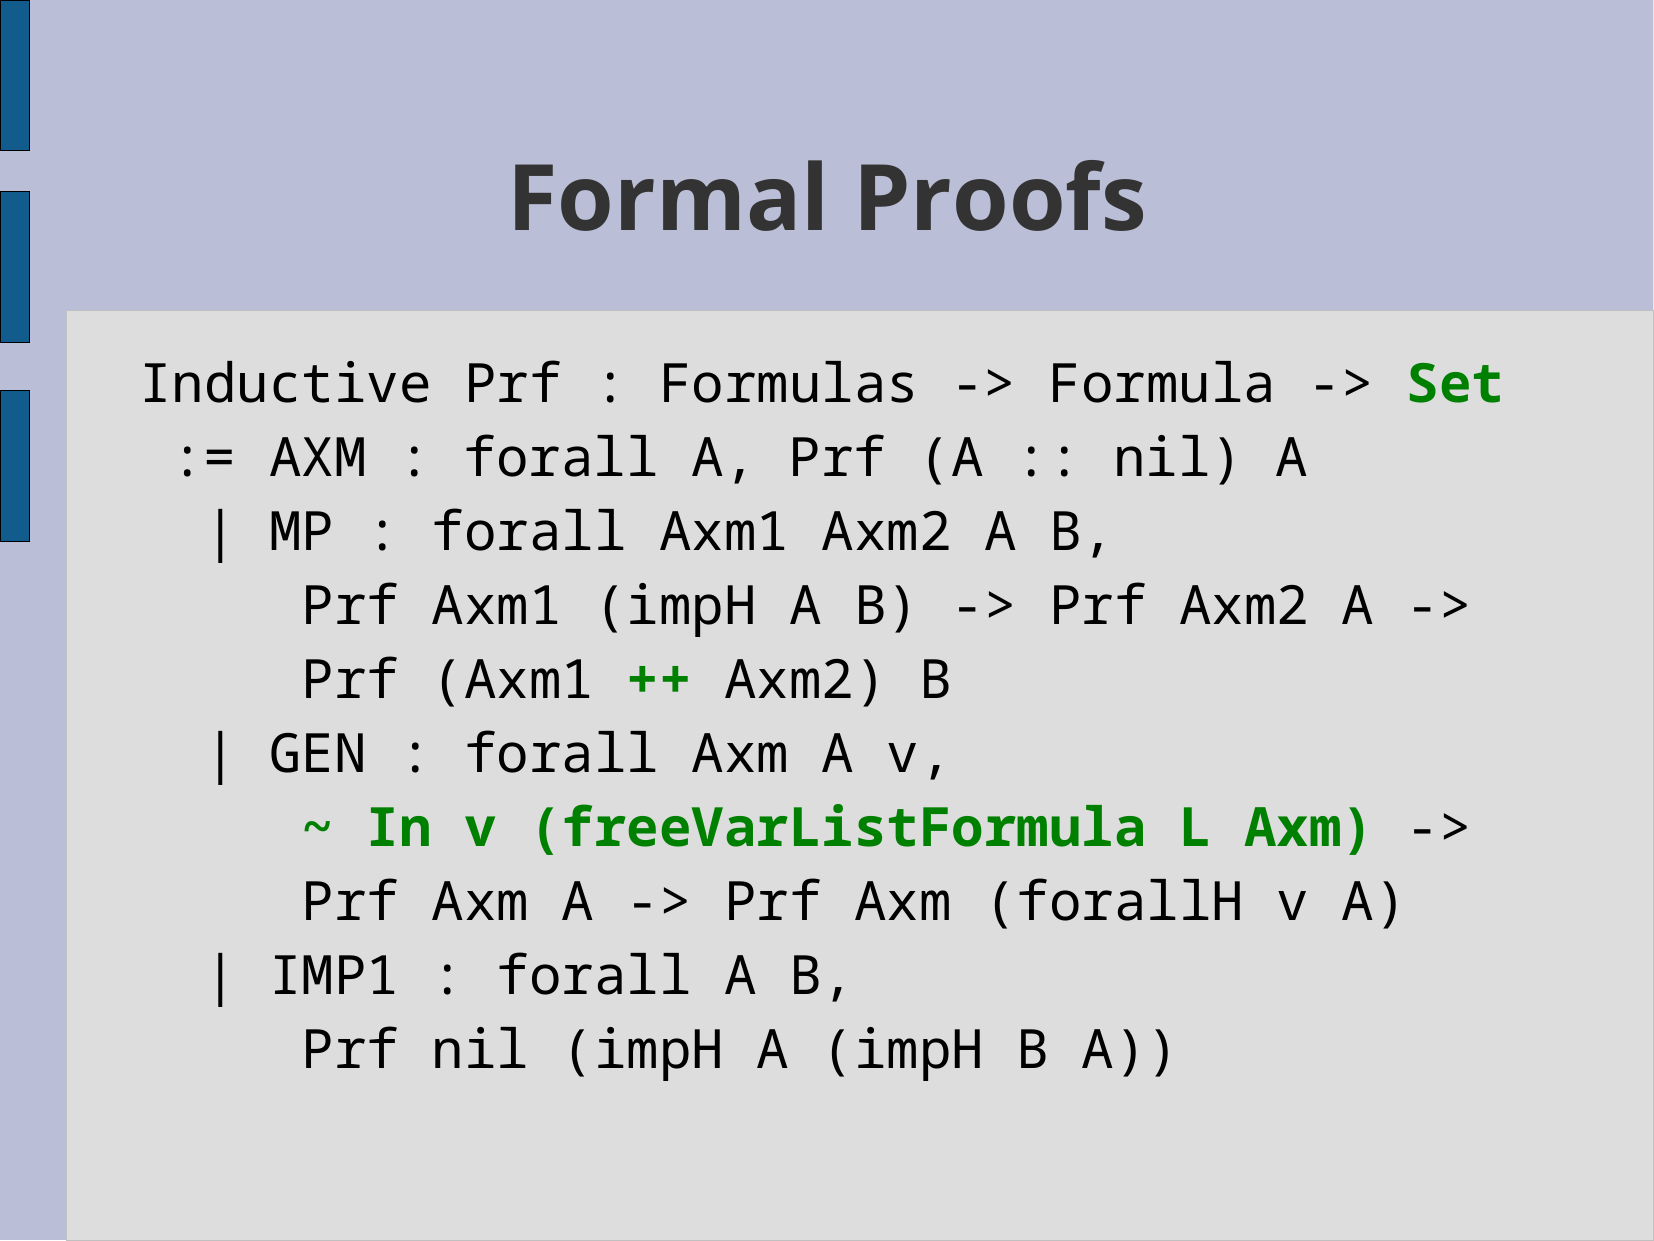

# Formal Proofs
Inductive Prf : Formulas -> Formula -> Set
 := AXM : forall A, Prf (A :: nil) A
 | MP : forall Axm1 Axm2 A B,
 Prf Axm1 (impH A B) -> Prf Axm2 A ->
 Prf (Axm1 ++ Axm2) B
 | GEN : forall Axm A v,
 ~ In v (freeVarListFormula L Axm) ->
 Prf Axm A -> Prf Axm (forallH v A)
 | IMP1 : forall A B,
 Prf nil (impH A (impH B A))